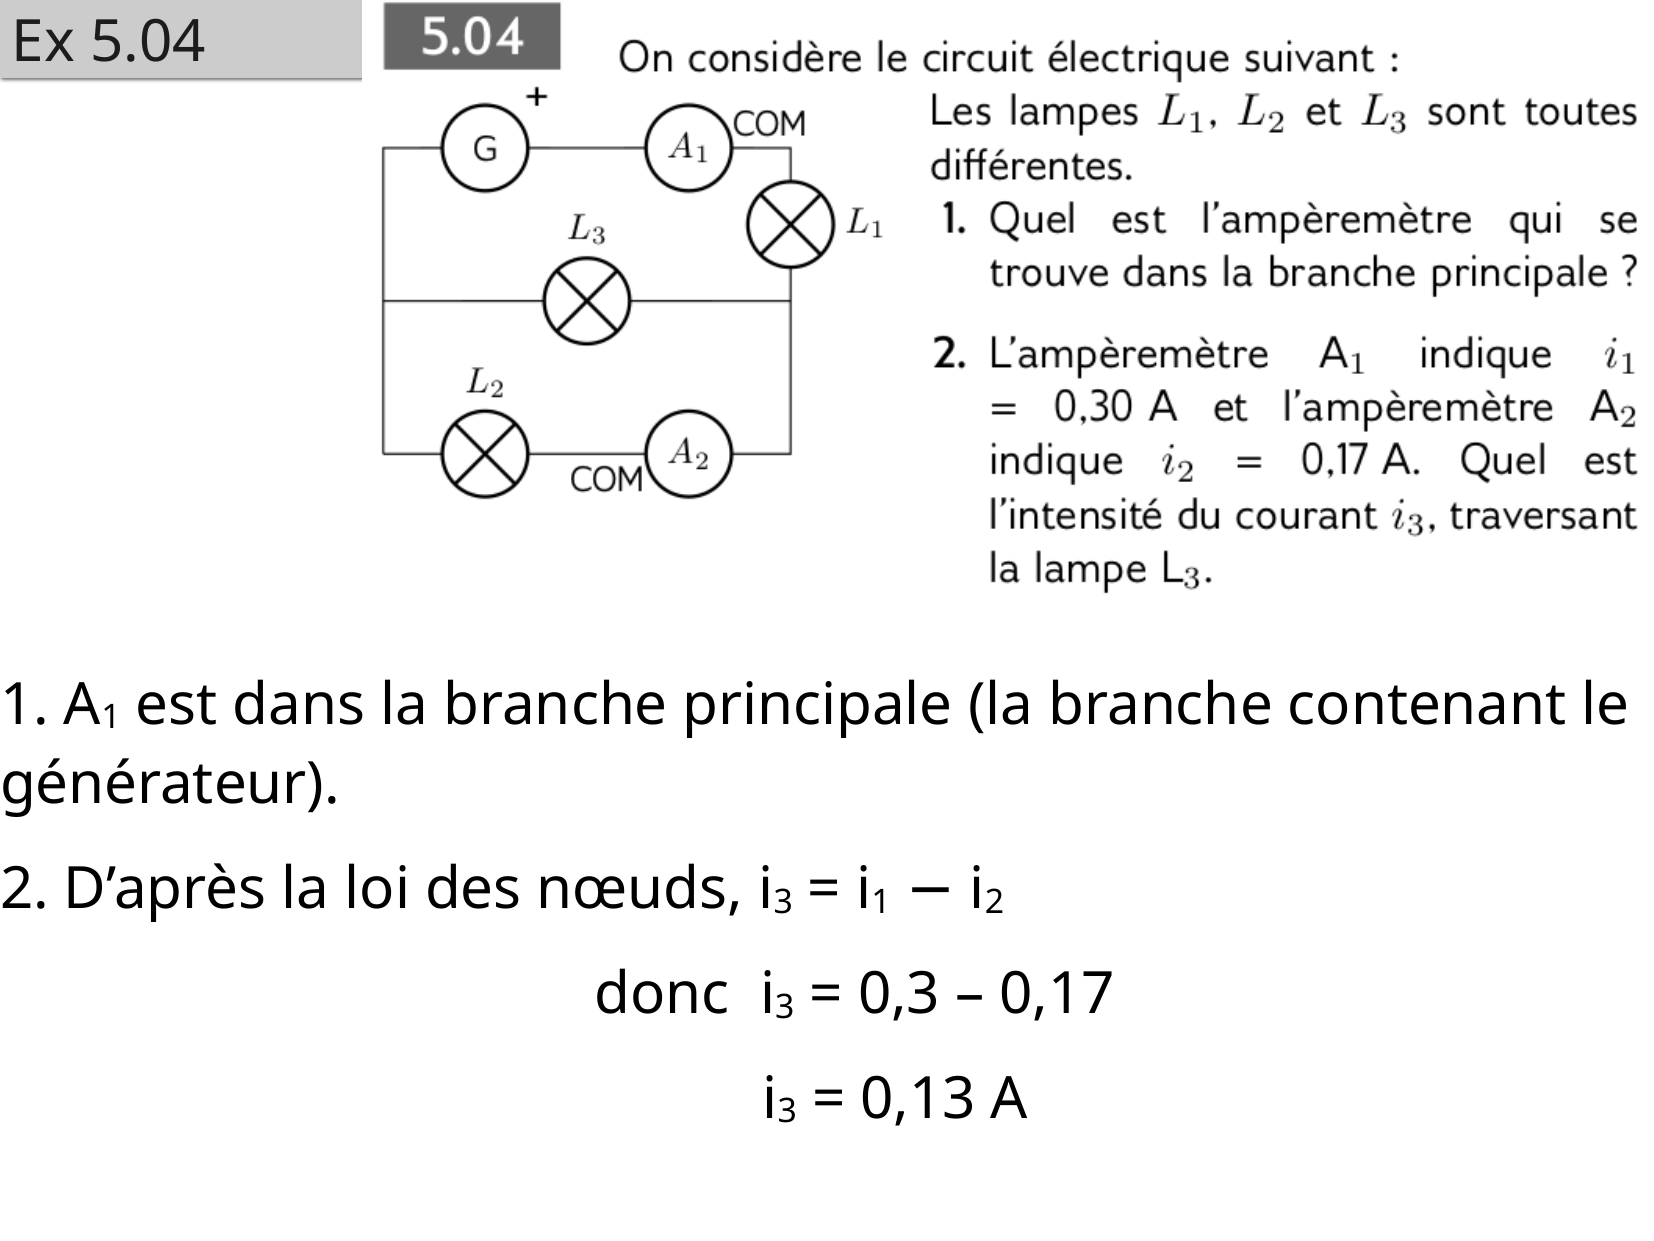

# Ex 5.04
1. A1 est dans la branche principale (la branche contenant le générateur).
2. D’après la loi des nœuds, i3 = i1 − i2
 donc i3 = 0,3 – 0,17
 i3 = 0,13 A